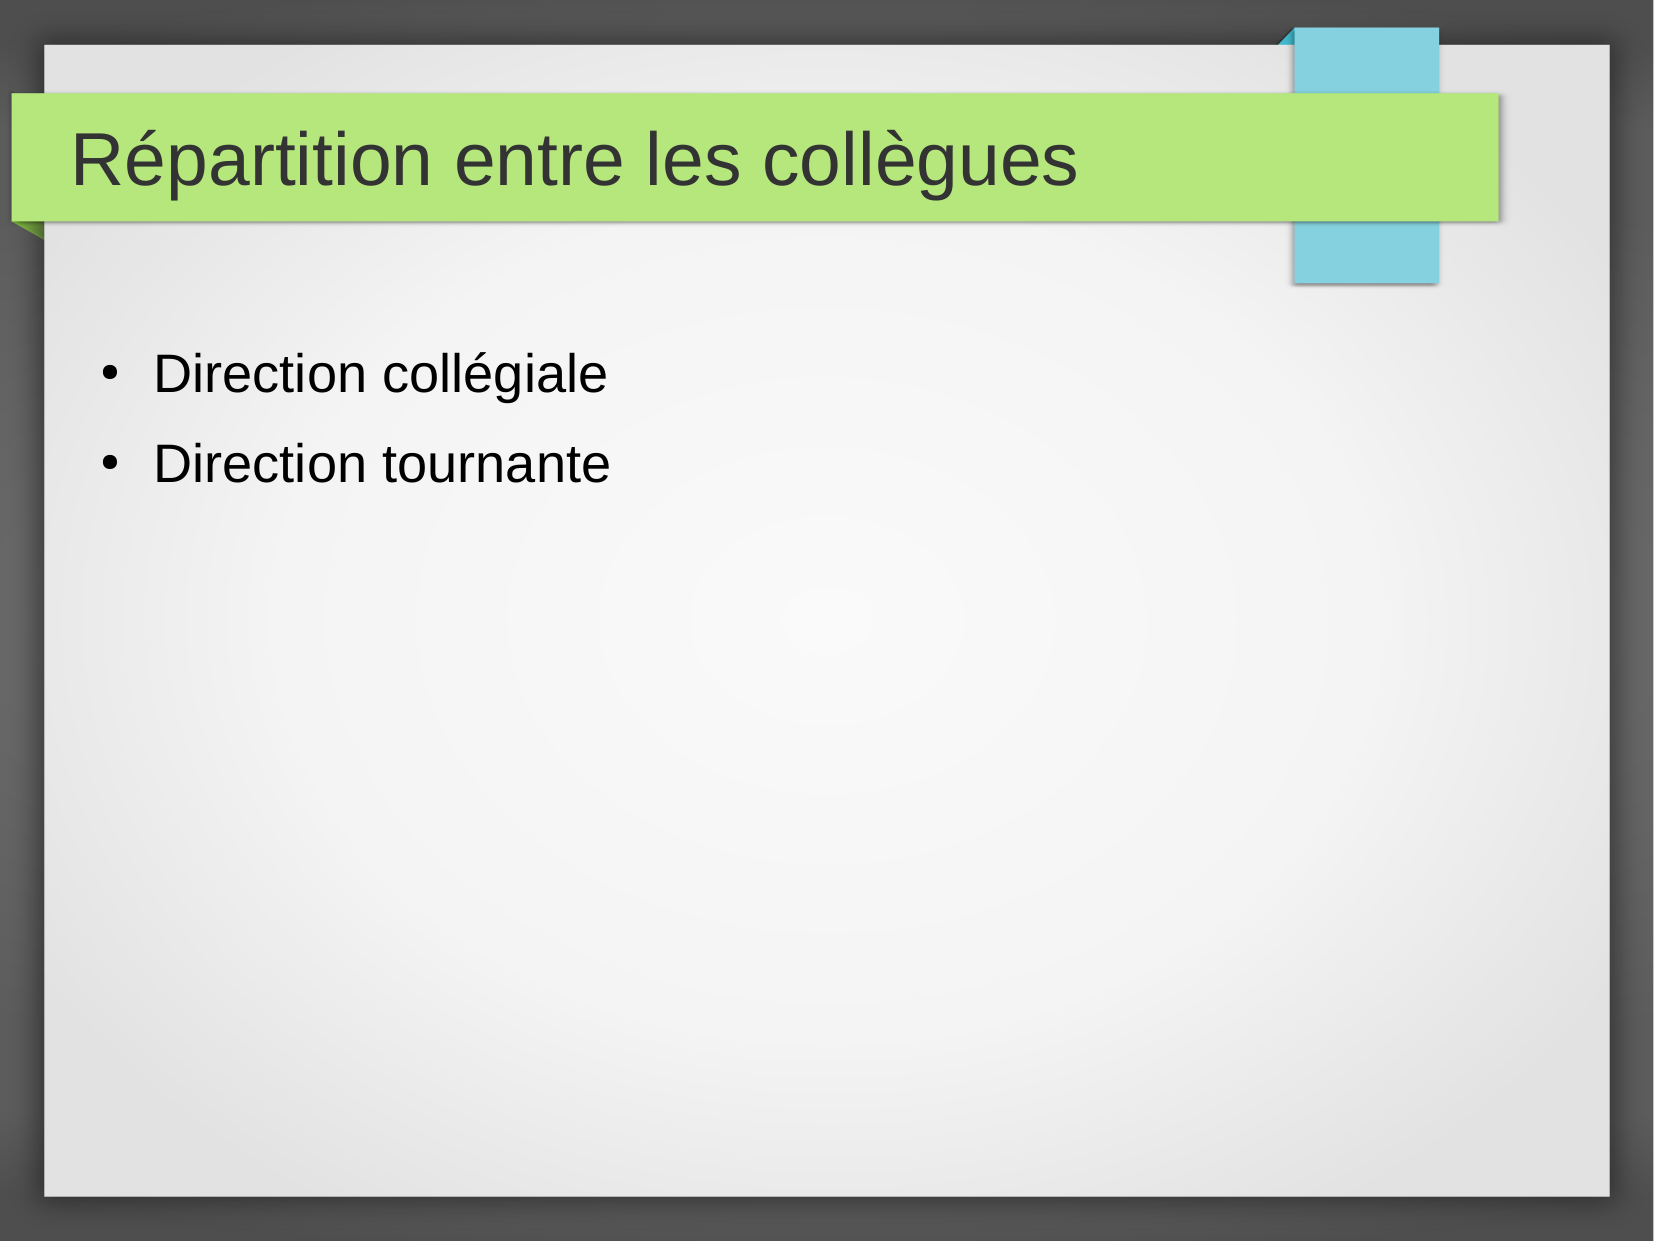

# Répartition entre les collègues
Direction collégiale
Direction tournante